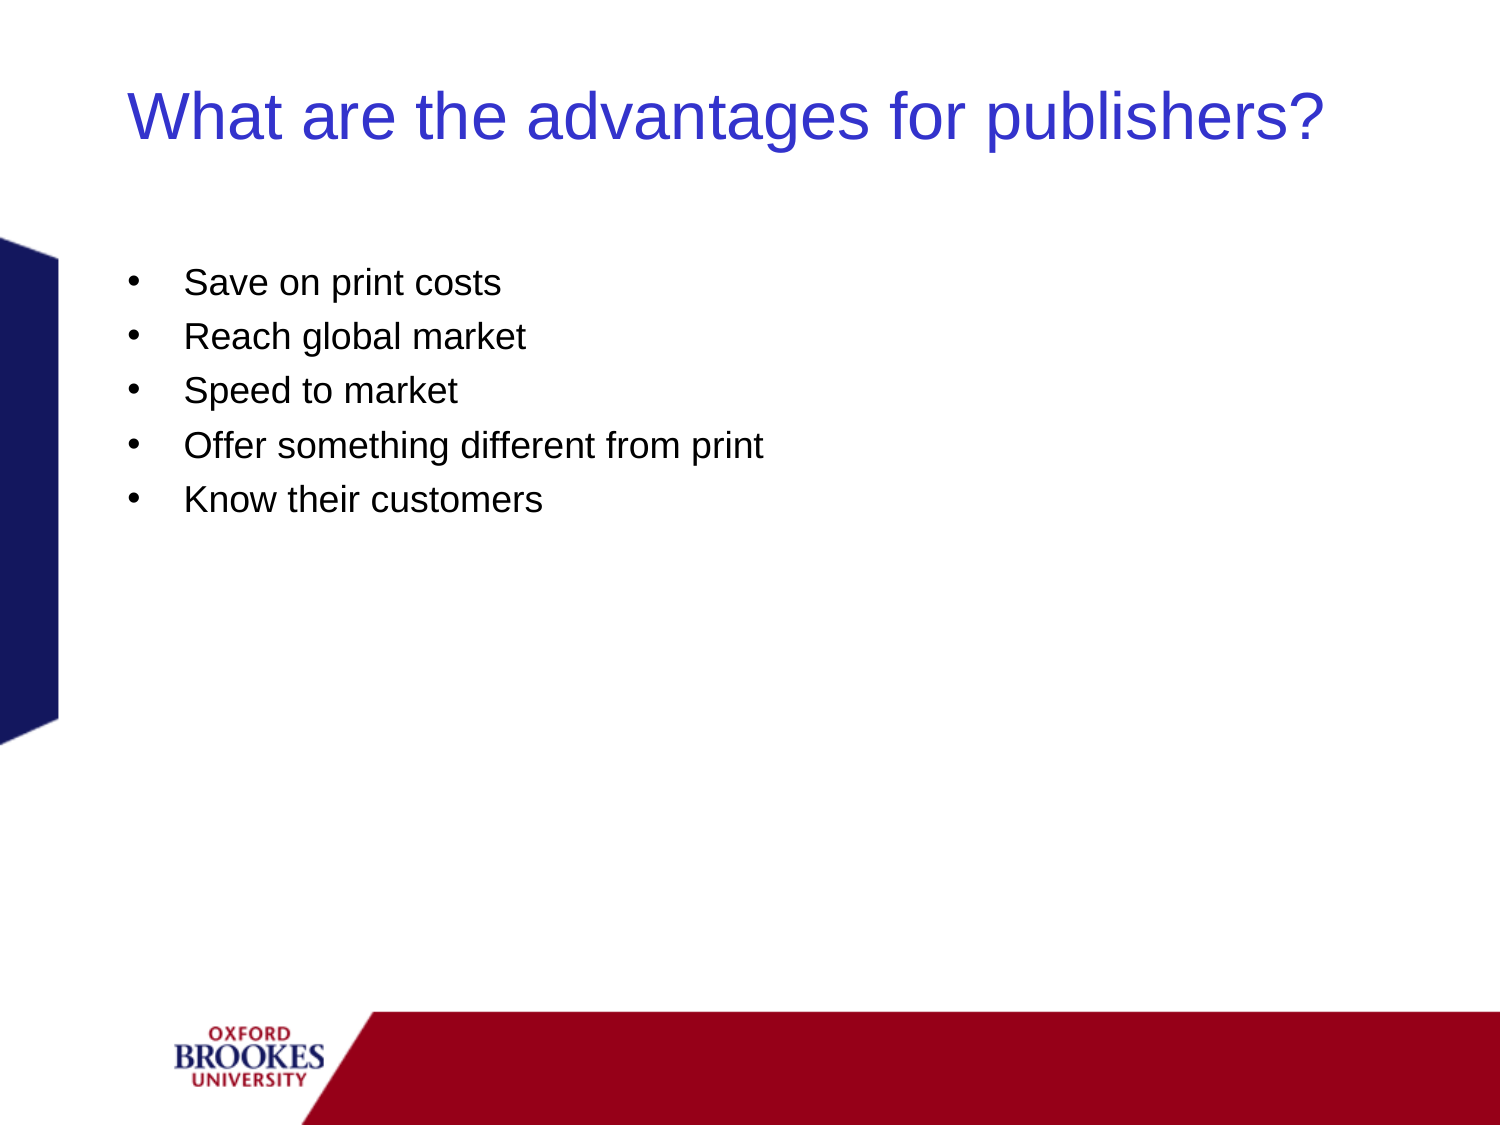

# What are the advantages for publishers?
Save on print costs
Reach global market
Speed to market
Offer something different from print
Know their customers